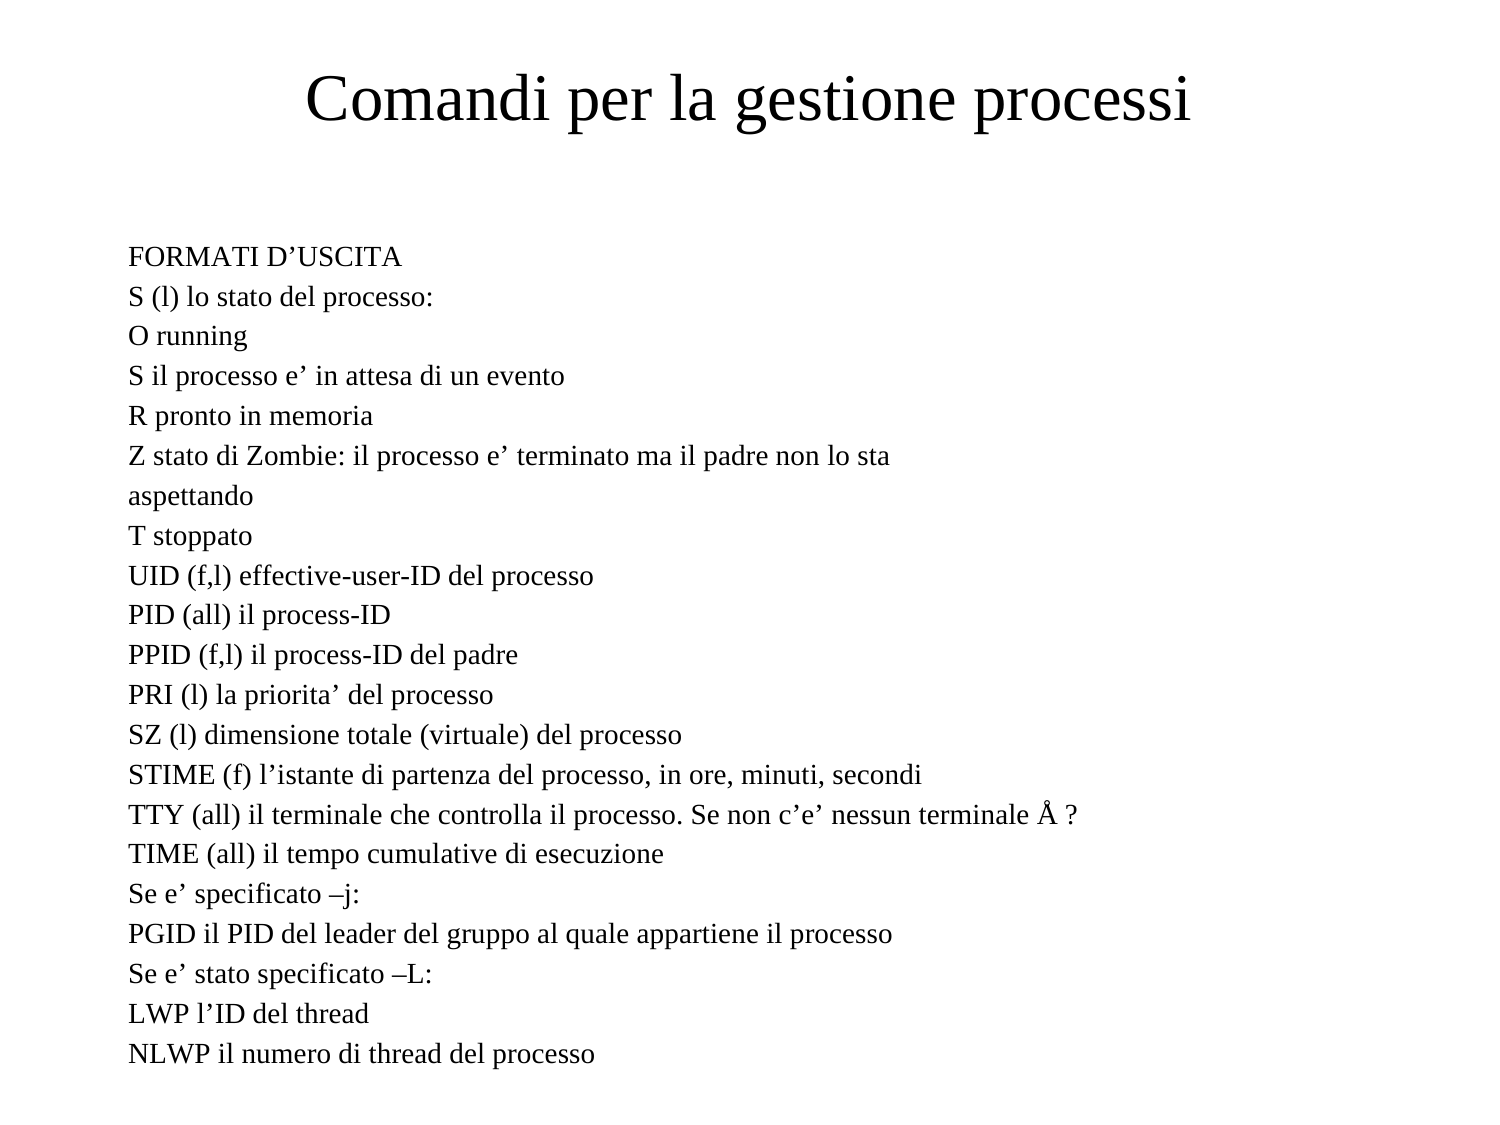

# Comandi per la gestione processi
FORMATI D’USCITA
S (l) lo stato del processo:
O running
S il processo e’ in attesa di un evento
R pronto in memoria
Z stato di Zombie: il processo e’ terminato ma il padre non lo sta
aspettando
T stoppato
UID (f,l) effective-user-ID del processo
PID (all) il process-ID
PPID (f,l) il process-ID del padre
PRI (l) la priorita’ del processo
SZ (l) dimensione totale (virtuale) del processo
STIME (f) l’istante di partenza del processo, in ore, minuti, secondi
TTY (all) il terminale che controlla il processo. Se non c’e’ nessun terminale Å ?
TIME (all) il tempo cumulative di esecuzione
Se e’ specificato –j:
PGID il PID del leader del gruppo al quale appartiene il processo
Se e’ stato specificato –L:
LWP l’ID del thread
NLWP il numero di thread del processo